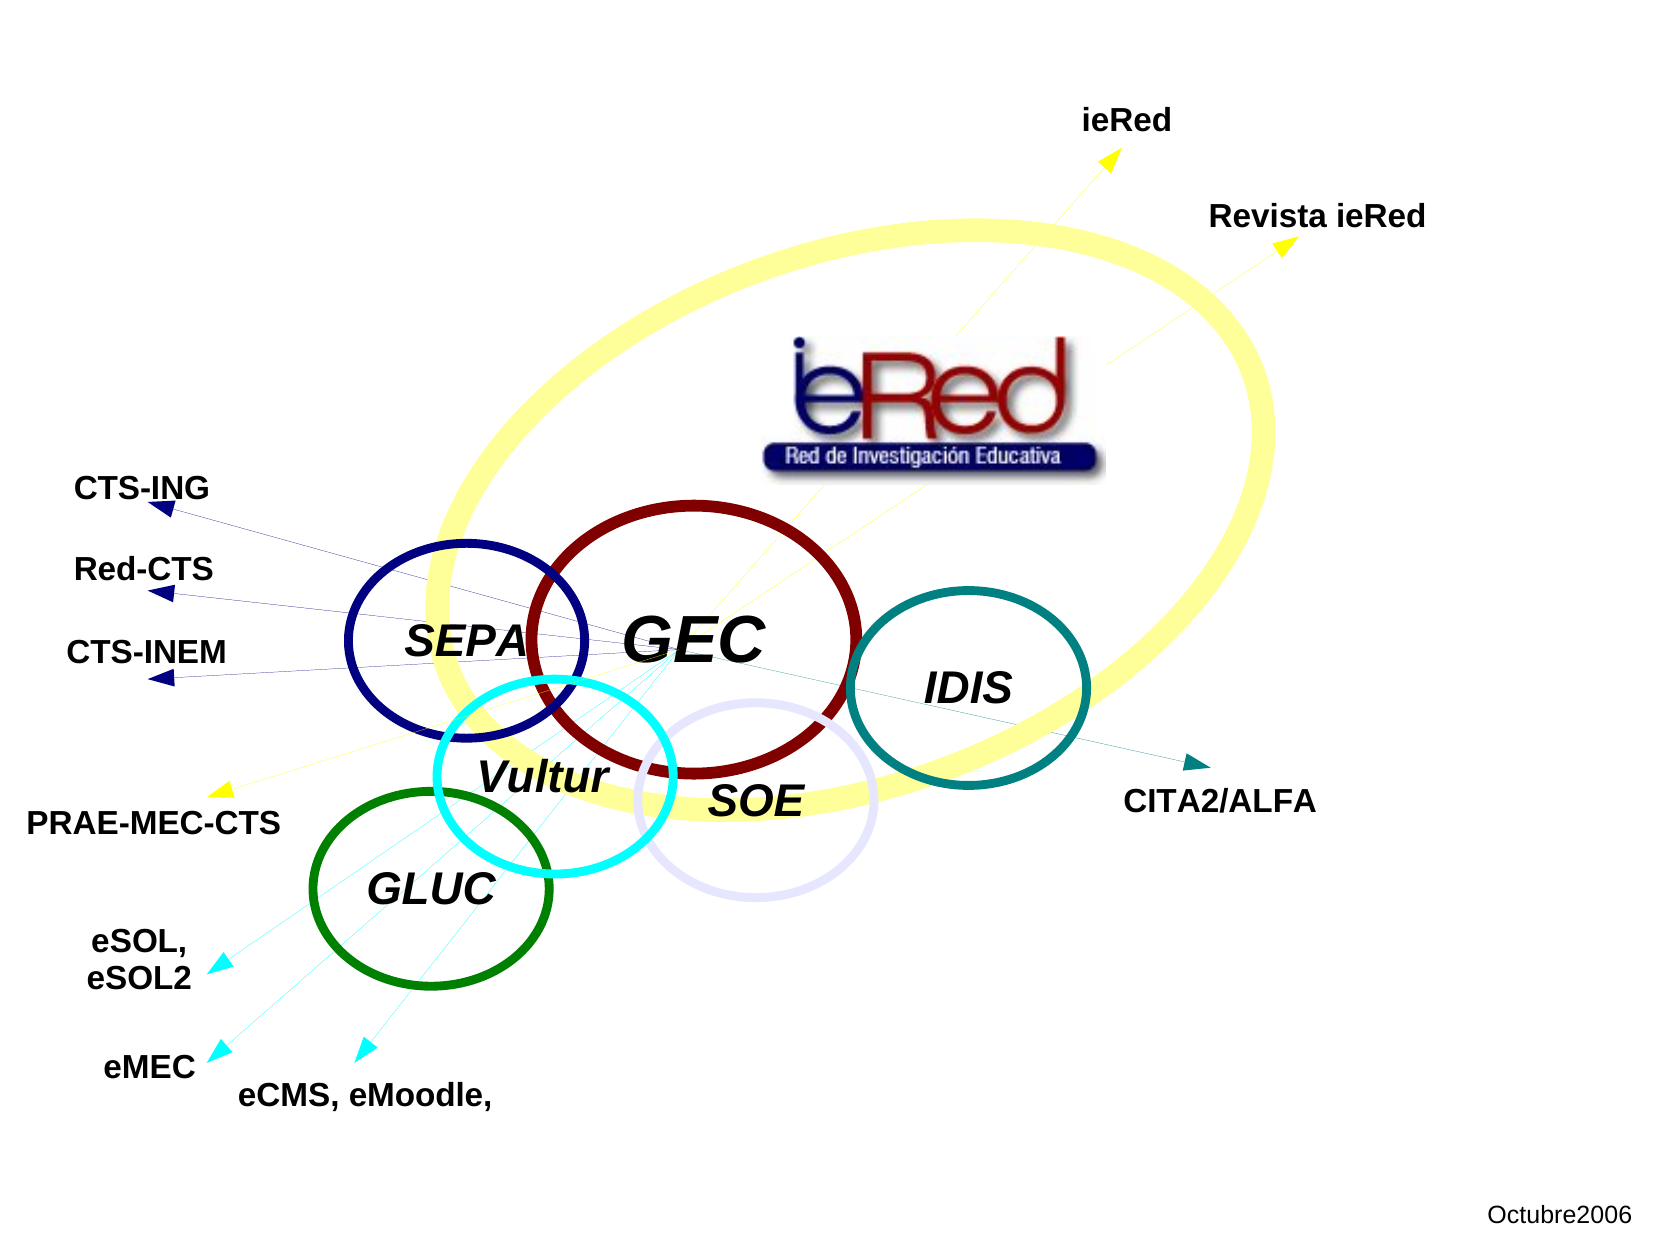

ieRed
Revista ieRed
CTS-ING
GEC
Red-CTS
SEPA
IDIS
CTS-INEM
Vultur
SOE
CITA2/ALFA
GLUC
PRAE-MEC-CTS
eSOL,
eSOL2
eMEC
eCMS, eMoodle,
Octubre2006